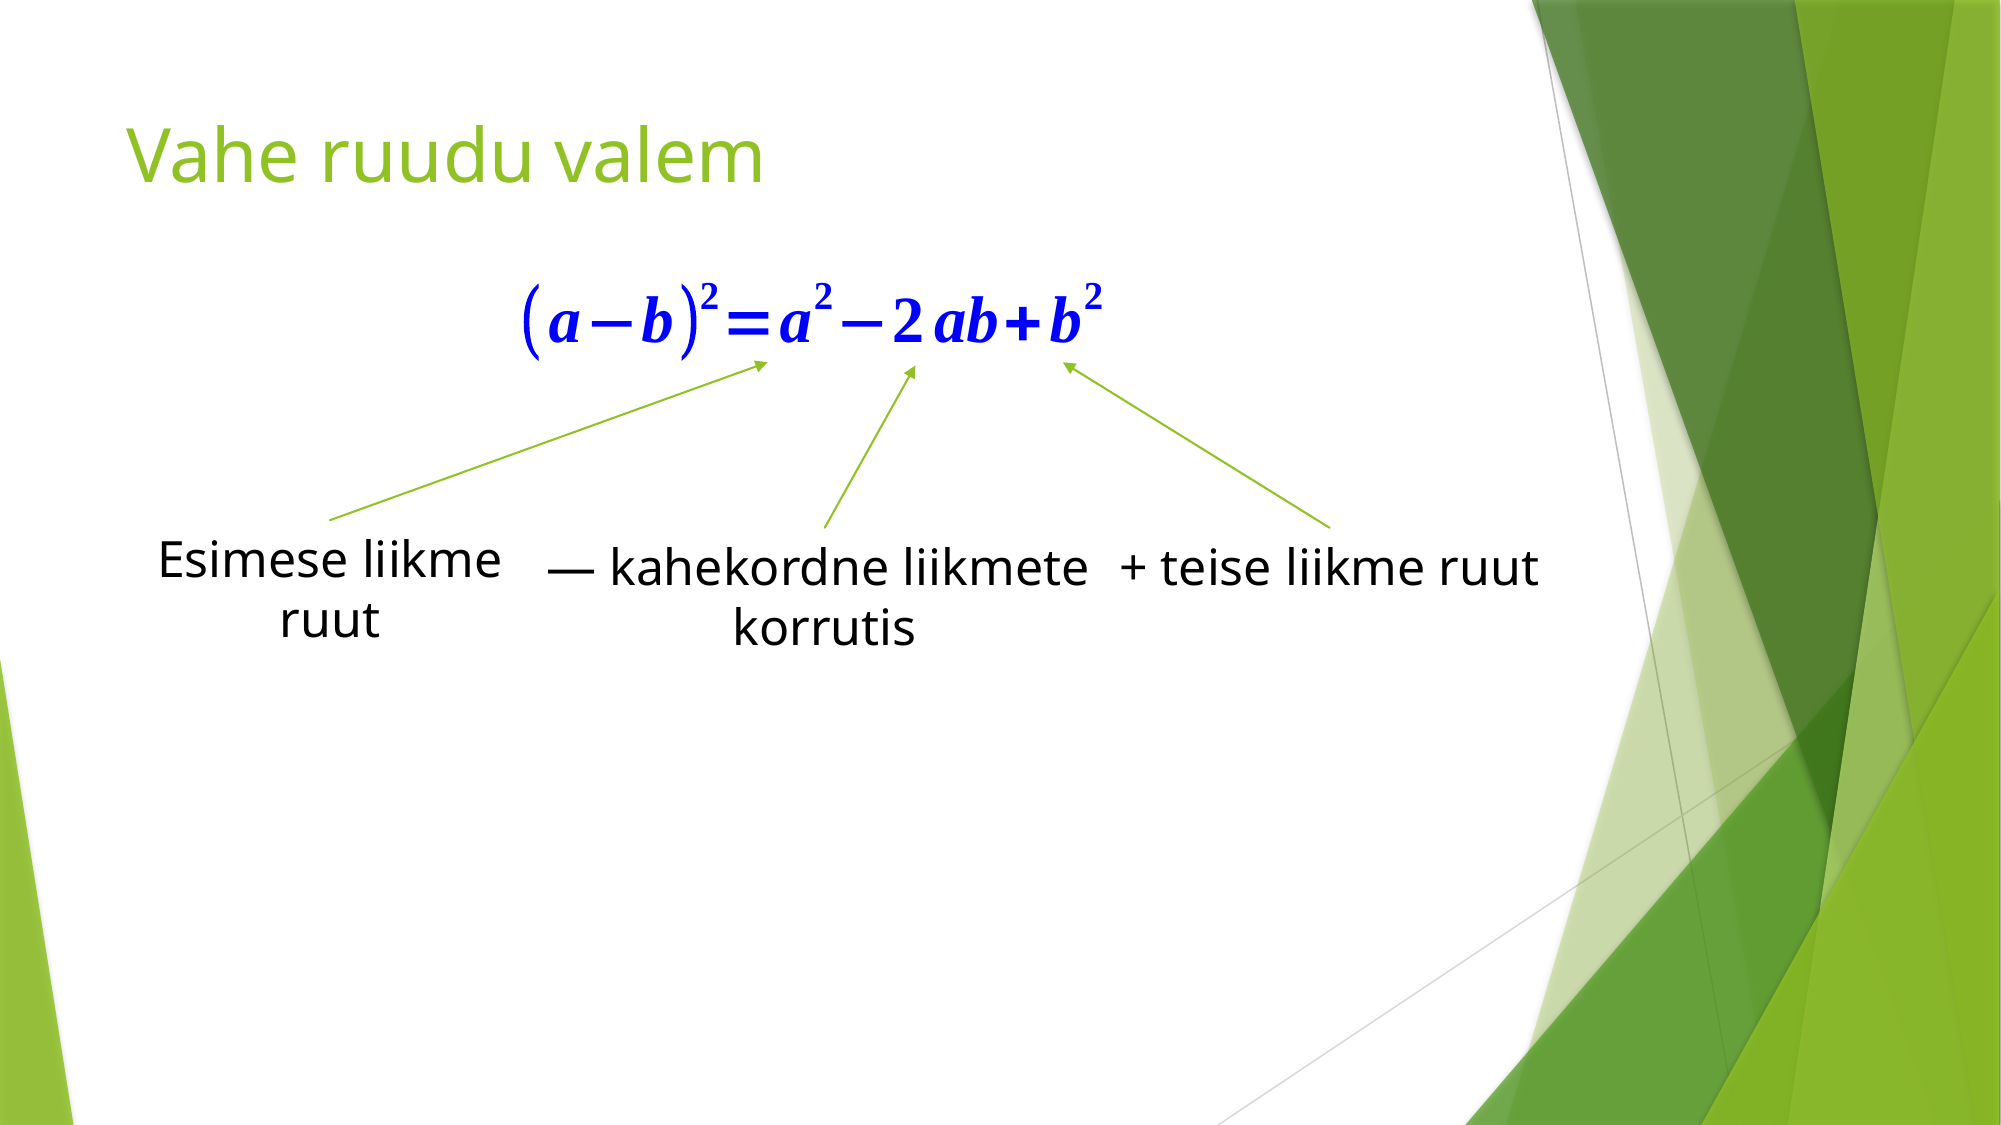

# Vahe ruudu valem
Esimese liikme ruut
— kahekordne liikmete
korrutis
+ teise liikme ruut